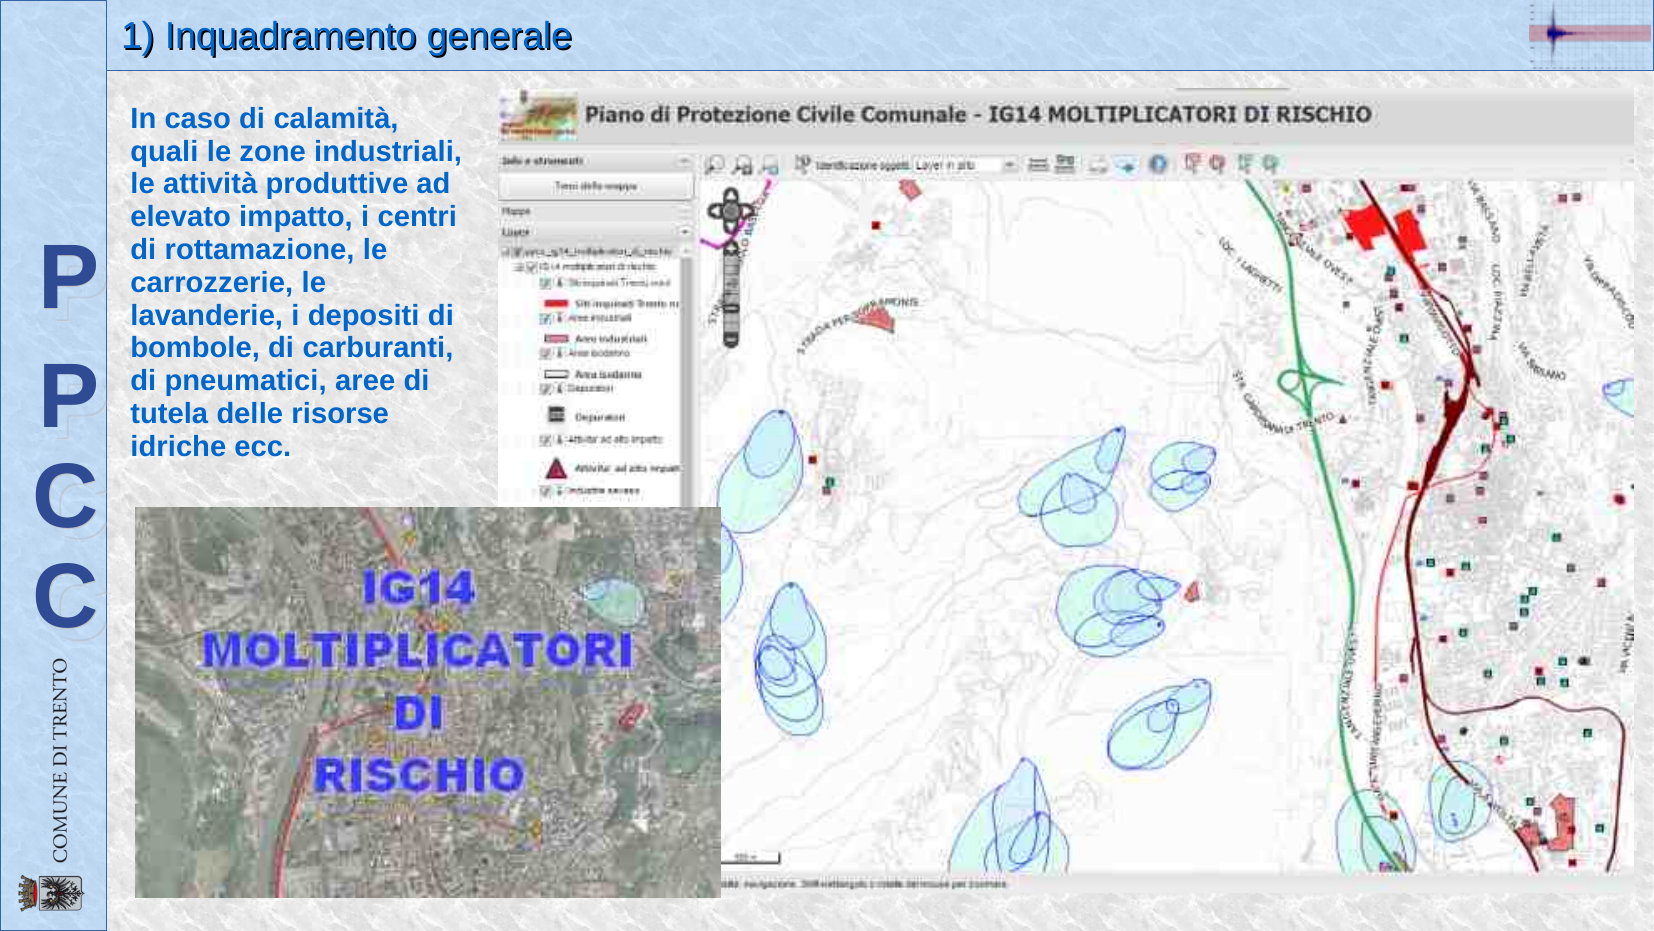

1) Inquadramento generale
In caso di calamità, quali le zone industriali, le attività produttive ad elevato impatto, i centri di rottamazione, le carrozzerie, le lavanderie, i depositi di bombole, di carburanti, di pneumatici, aree di tutela delle risorse idriche ecc.
13